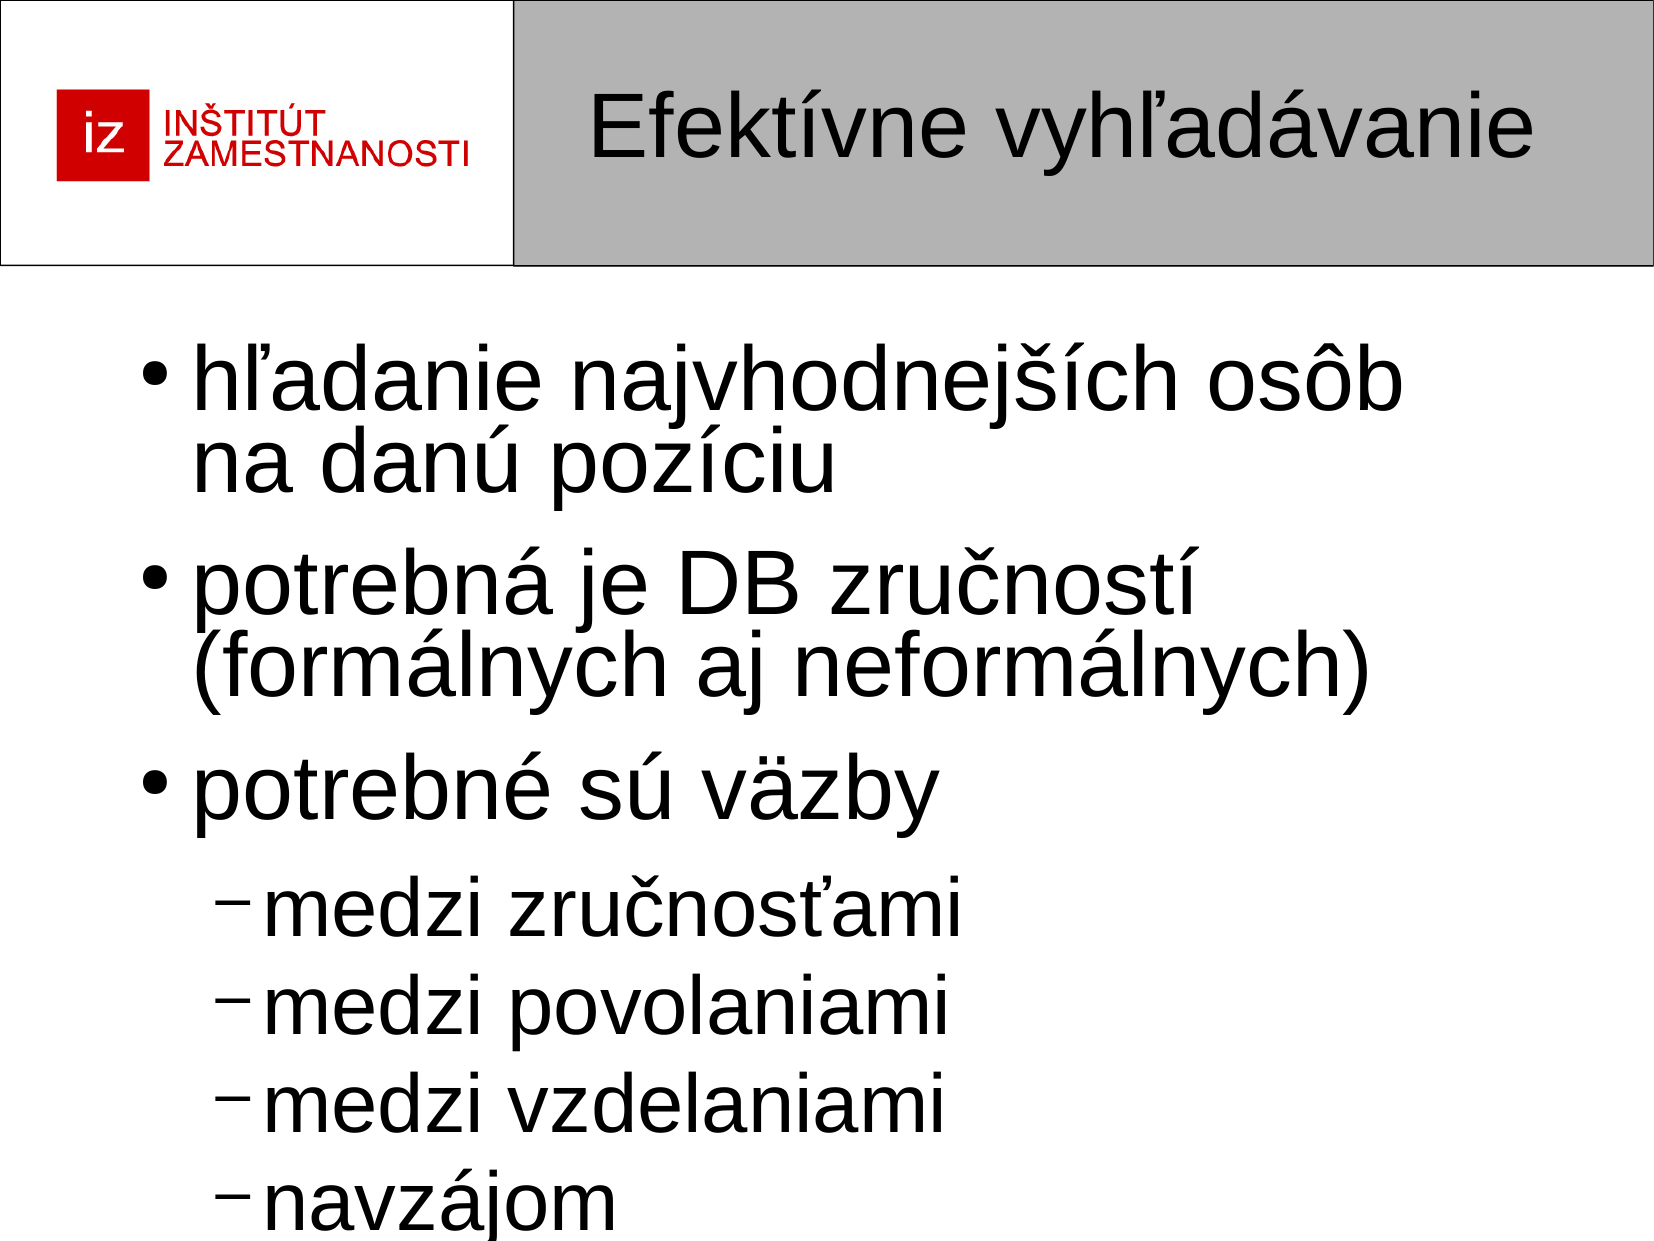

# Efektívne vyhľadávanie
hľadanie najvhodnejších osôb na danú pozíciu
potrebná je DB zručností (formálnych aj neformálnych)
potrebné sú väzby
medzi zručnosťami
medzi povolaniami
medzi vzdelaniami
navzájom